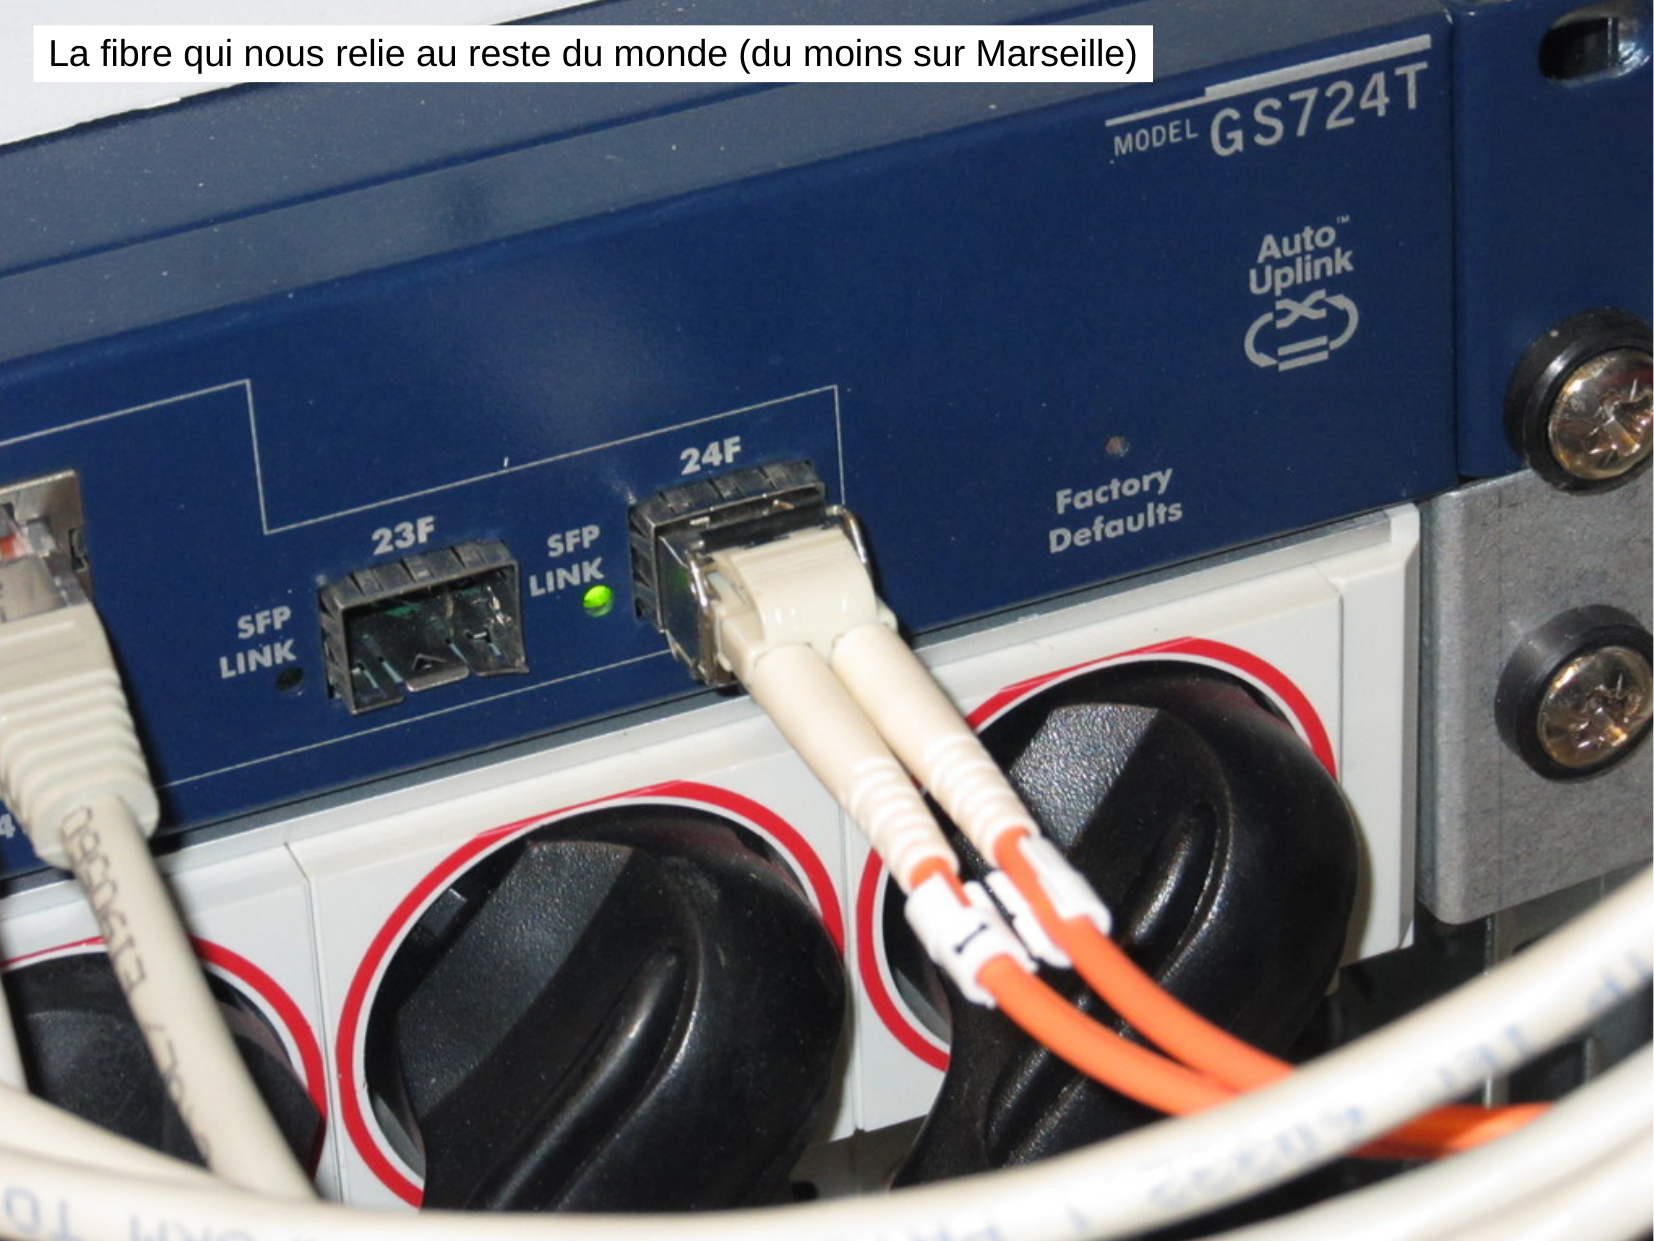

La fibre qui nous relie au reste du monde (du moins sur Marseille)